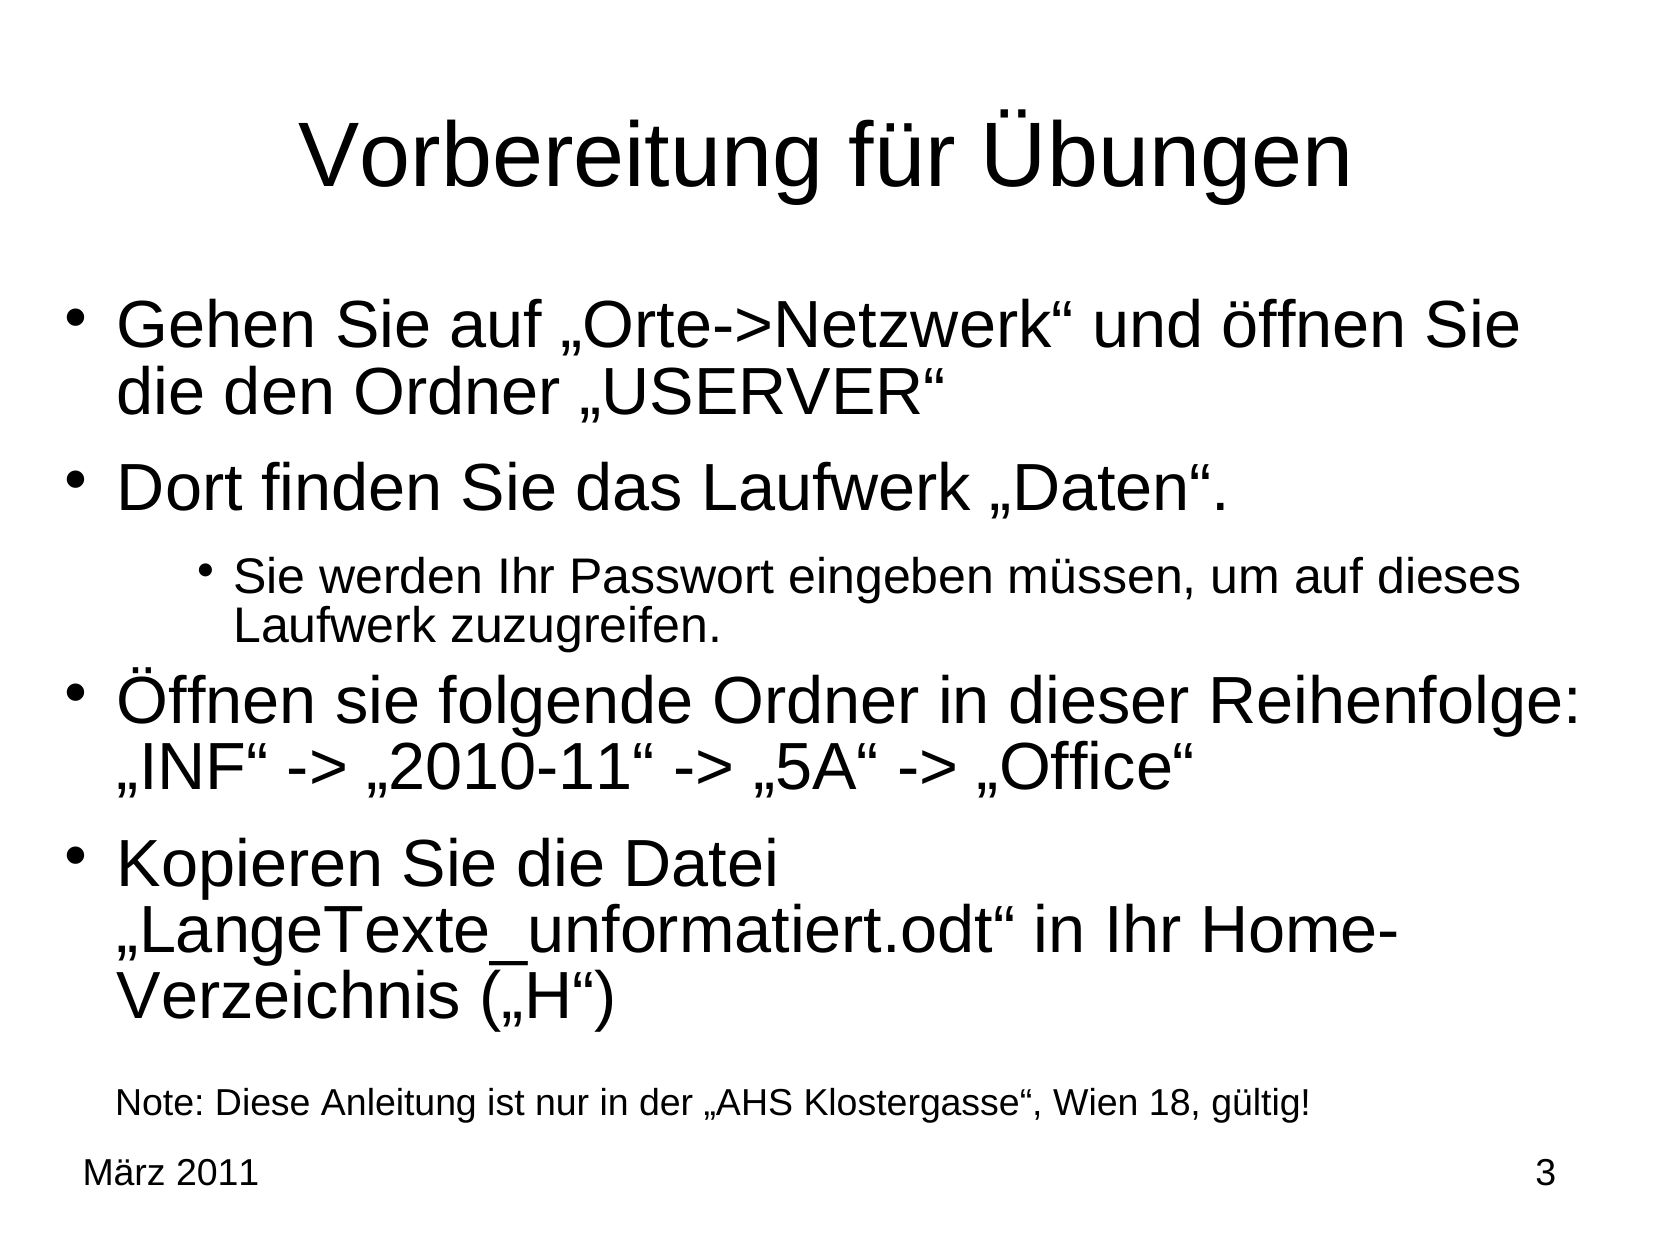

# Vorbereitung für Übungen
Gehen Sie auf „Orte->Netzwerk“ und öffnen Sie die den Ordner „USERVER“
Dort finden Sie das Laufwerk „Daten“.
Sie werden Ihr Passwort eingeben müssen, um auf dieses Laufwerk zuzugreifen.
Öffnen sie folgende Ordner in dieser Reihenfolge:
„INF“ -> „2010-11“ -> „5A“ -> „Office“
Kopieren Sie die Datei „LangeTexte_unformatiert.odt“ in Ihr Home-Verzeichnis („H“)
Note: Diese Anleitung ist nur in der „AHS Klostergasse“, Wien 18, gültig!
März 2011
3